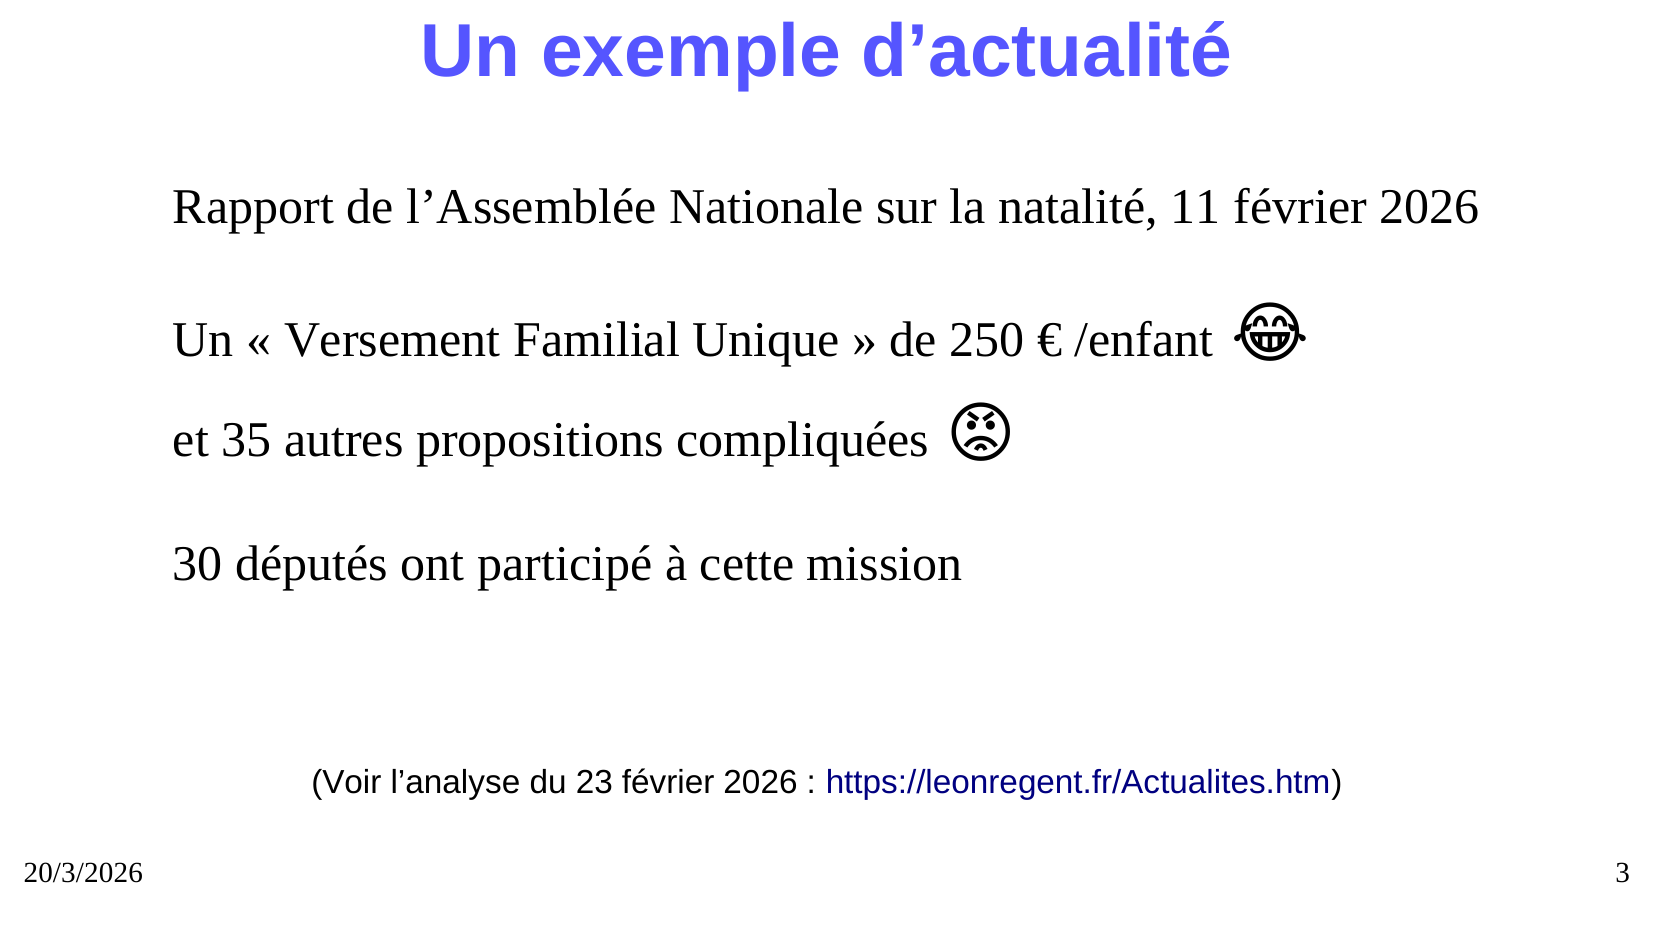

# Un exemple d’actualité
Rapport de l’Assemblée Nationale sur la natalité, 11 février 2026
Un « Versement Familial Unique » de 250 € /enfant 😂
et 35 autres propositions compliquées 😡
30 députés ont participé à cette mission
(Voir l’analyse du 23 février 2026 : https://leonregent.fr/Actualites.htm)
20/3/2026
3